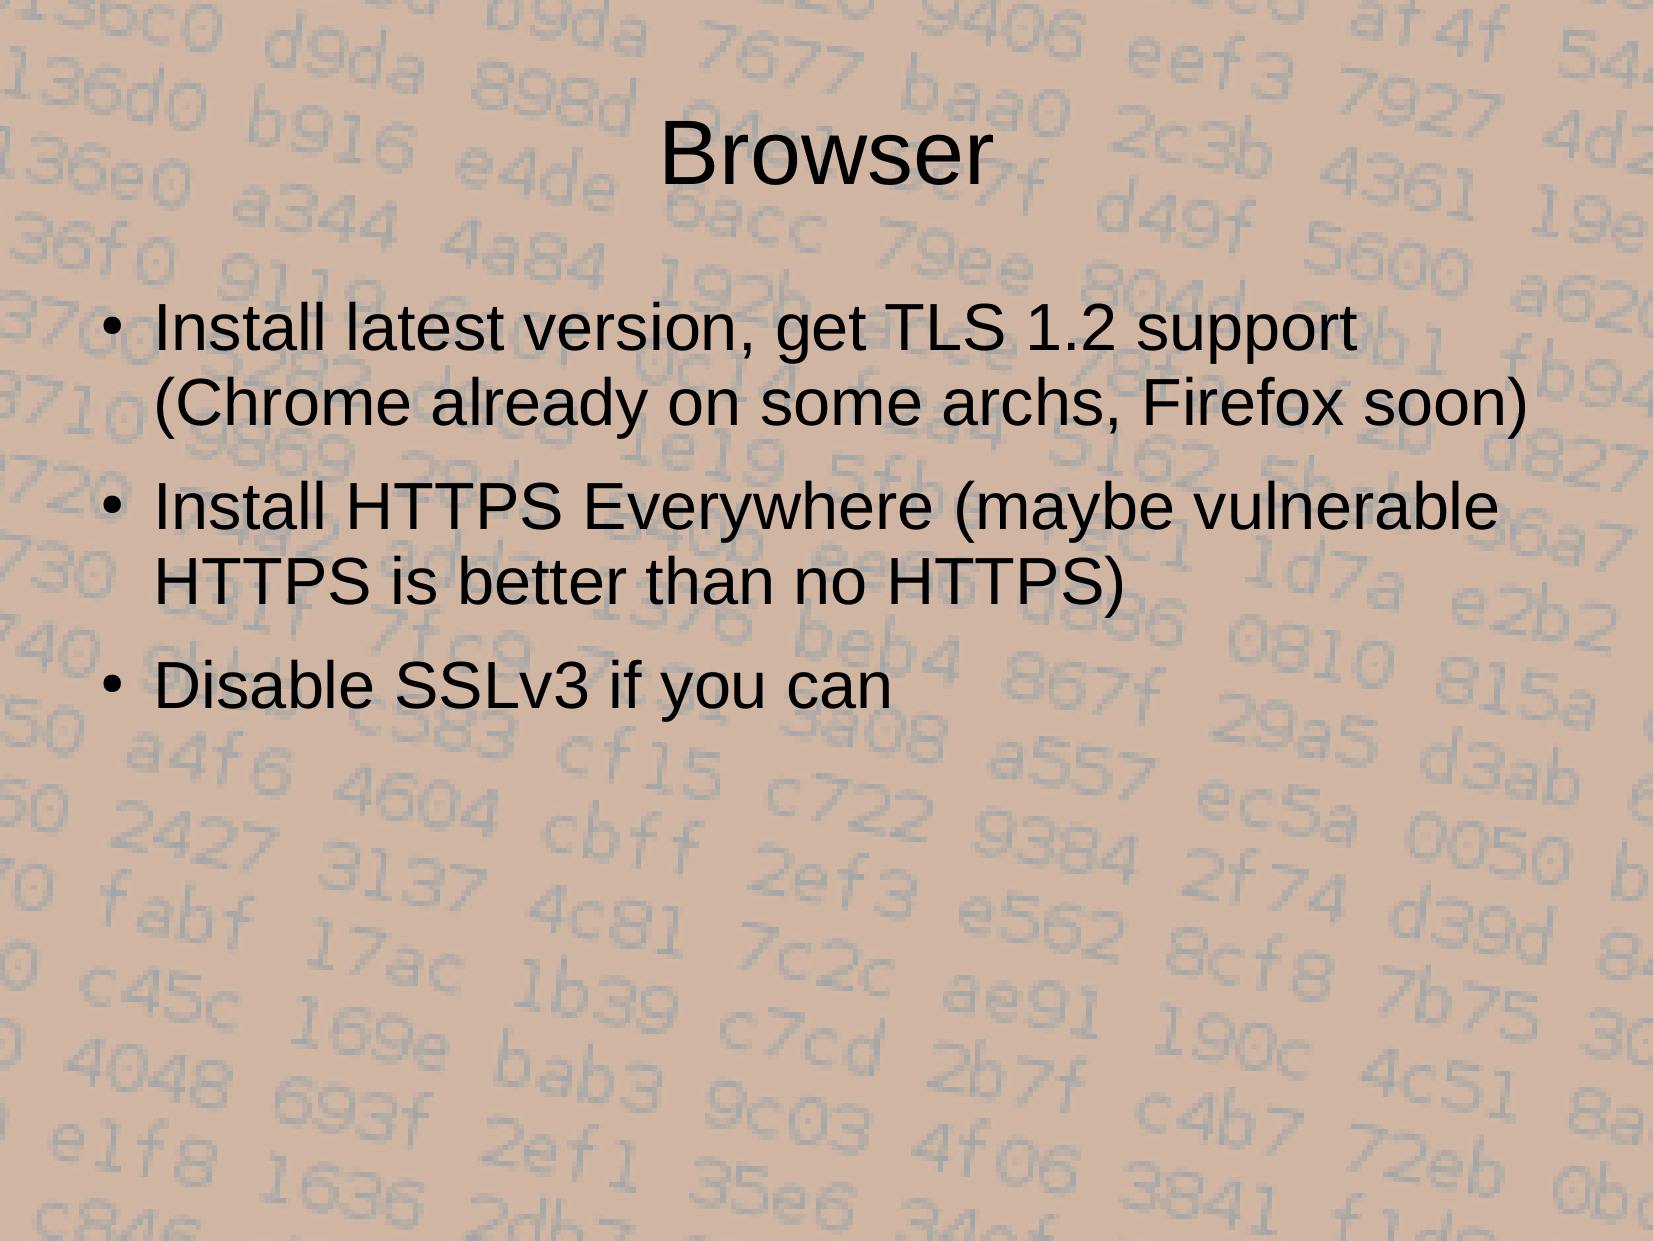

# Browser
Install latest version, get TLS 1.2 support (Chrome already on some archs, Firefox soon)
Install HTTPS Everywhere (maybe vulnerable HTTPS is better than no HTTPS)
Disable SSLv3 if you can